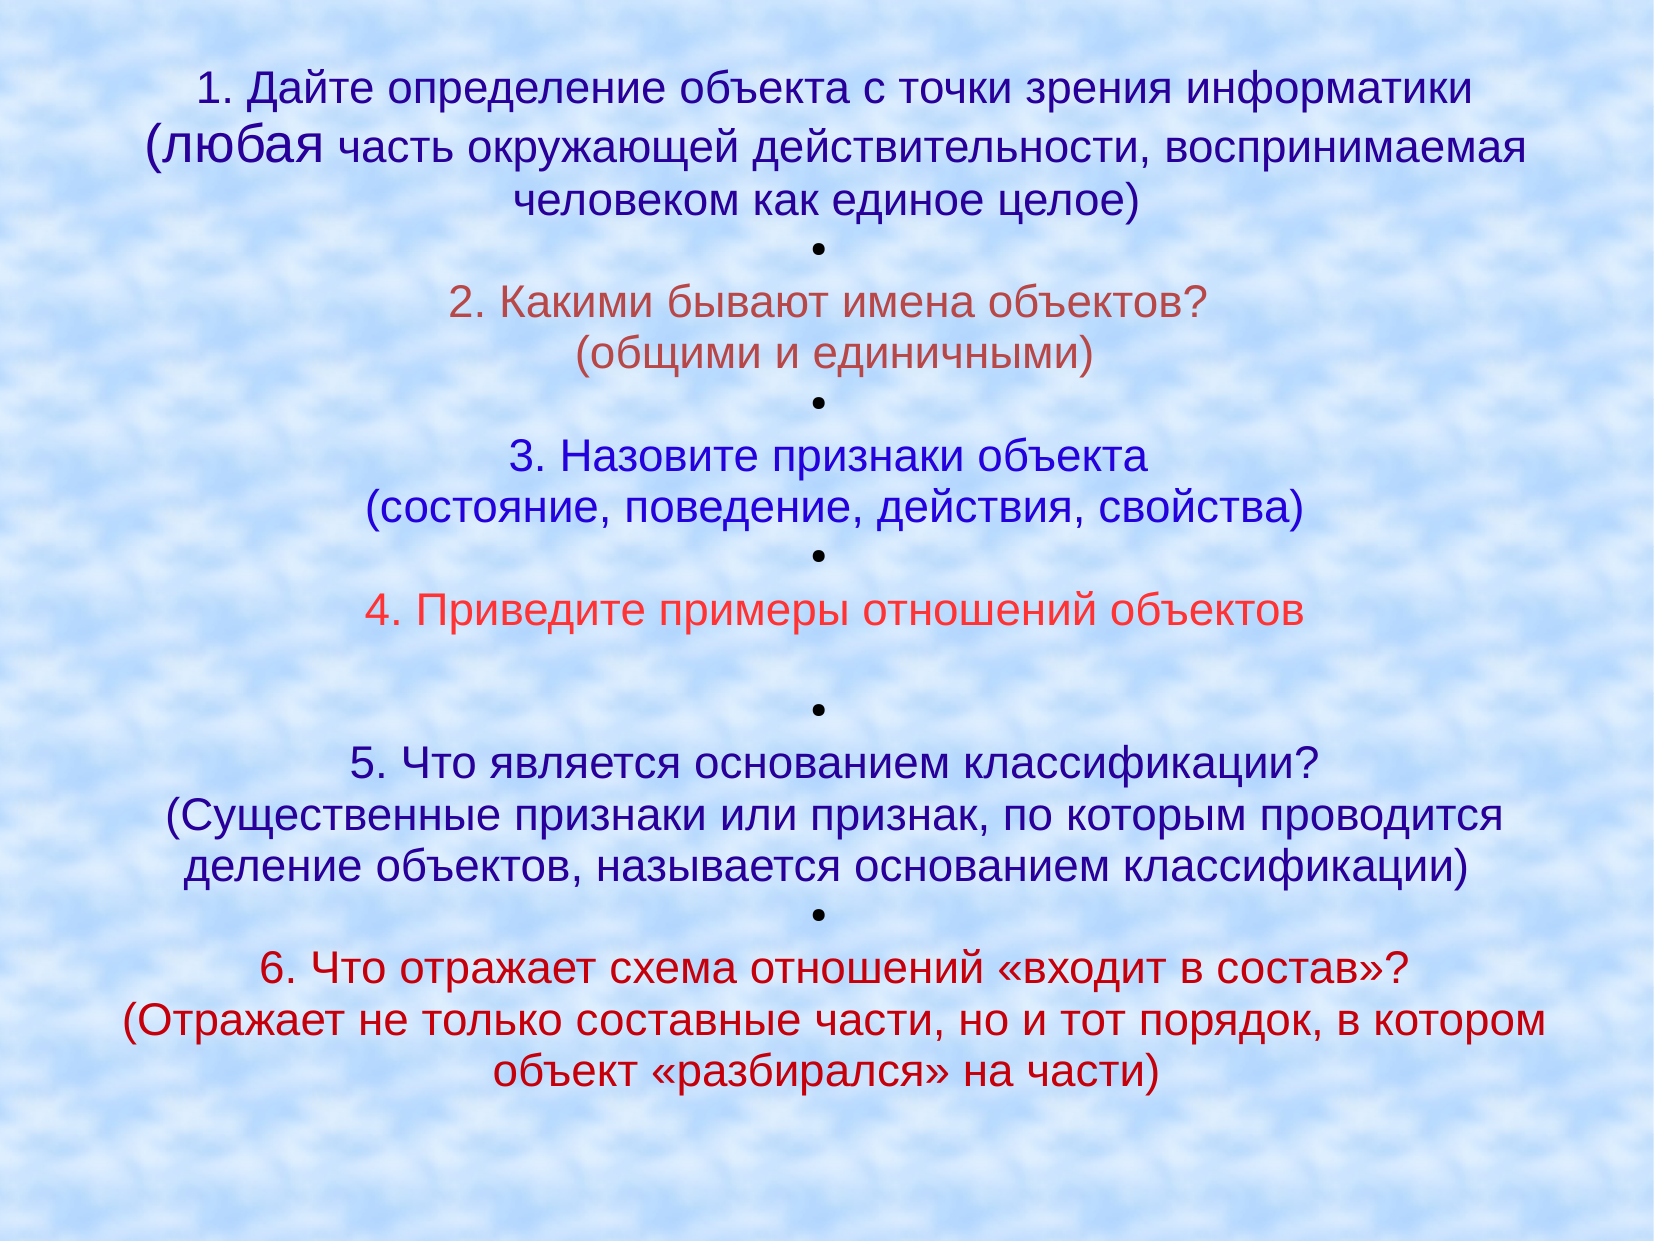

# 1. Дайте определение объекта с точки зрения информатики
(любая часть окружающей действительности, воспринимаемая человеком как единое целое)
2. Какими бывают имена объектов?
(общими и единичными)
3. Назовите признаки объекта
(состояние, поведение, действия, свойства)
4. Приведите примеры отношений объектов
5. Что является основанием классификации?
(Существенные признаки или признак, по которым проводится деление объектов, называется основанием классификации)
6. Что отражает схема отношений «входит в состав»?
(Отражает не только составные части, но и тот порядок, в котором объект «разбирался» на части)